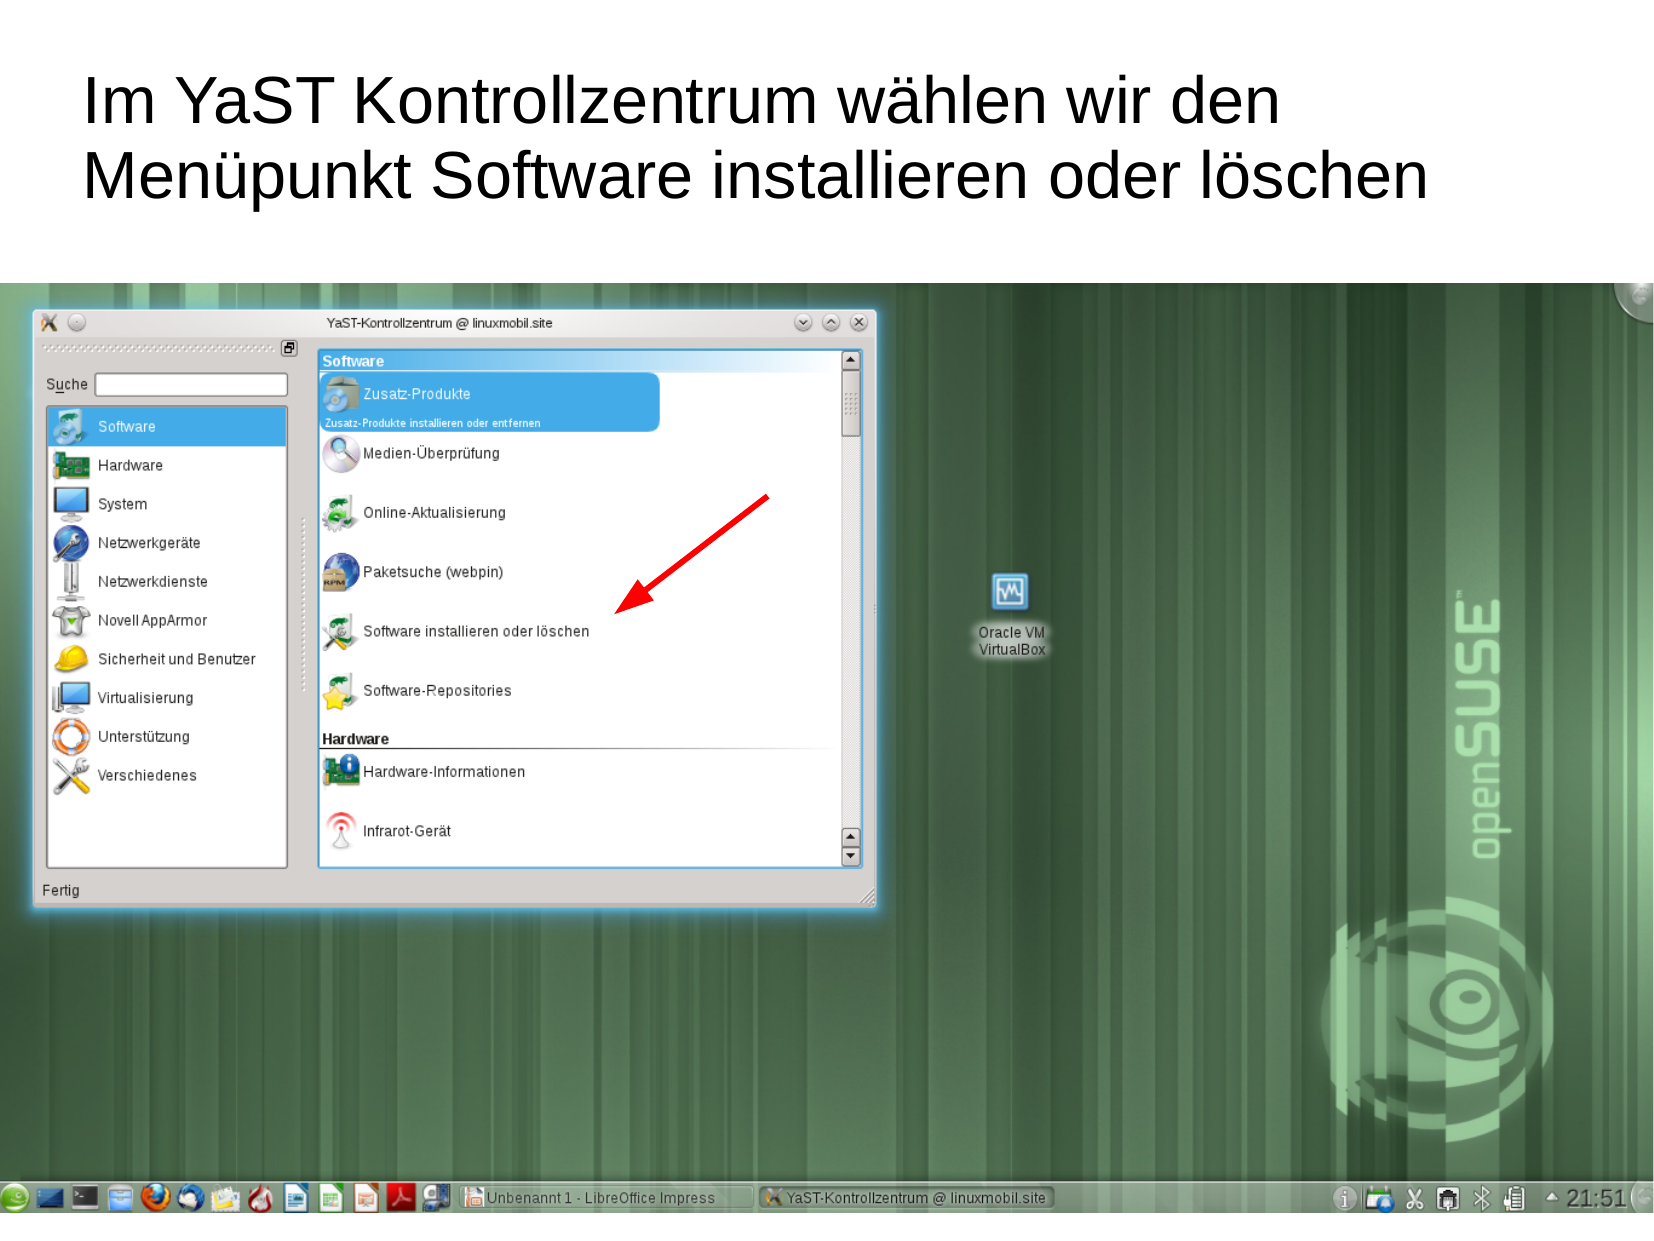

# Im YaST Kontrollzentrum wählen wir den Menüpunkt Software installieren oder löschen